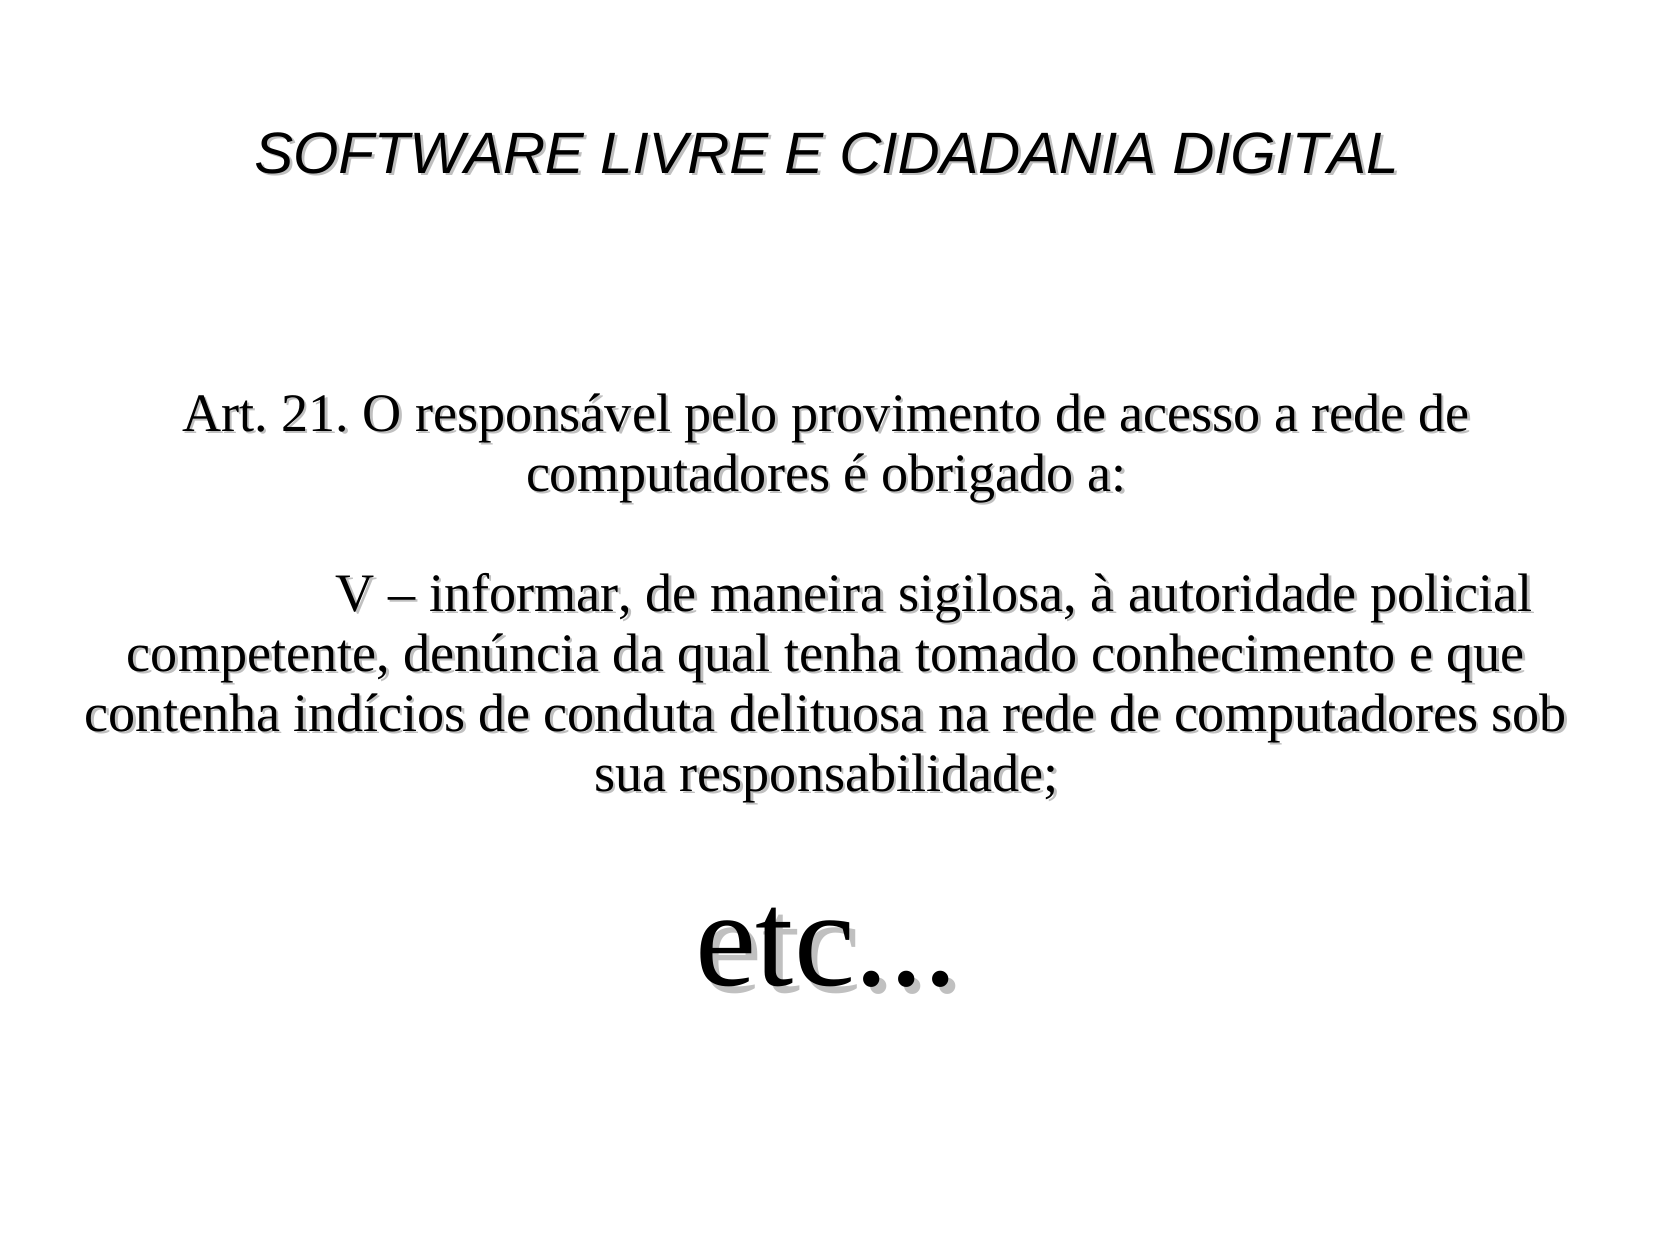

# SOFTWARE LIVRE E CIDADANIA DIGITAL
Art. 21. O responsável pelo provimento de acesso a rede de computadores é obrigado a:
 V – informar, de maneira sigilosa, à autoridade policial competente, denúncia da qual tenha tomado conhecimento e que contenha indícios de conduta delituosa na rede de computadores sob sua responsabilidade;
etc...